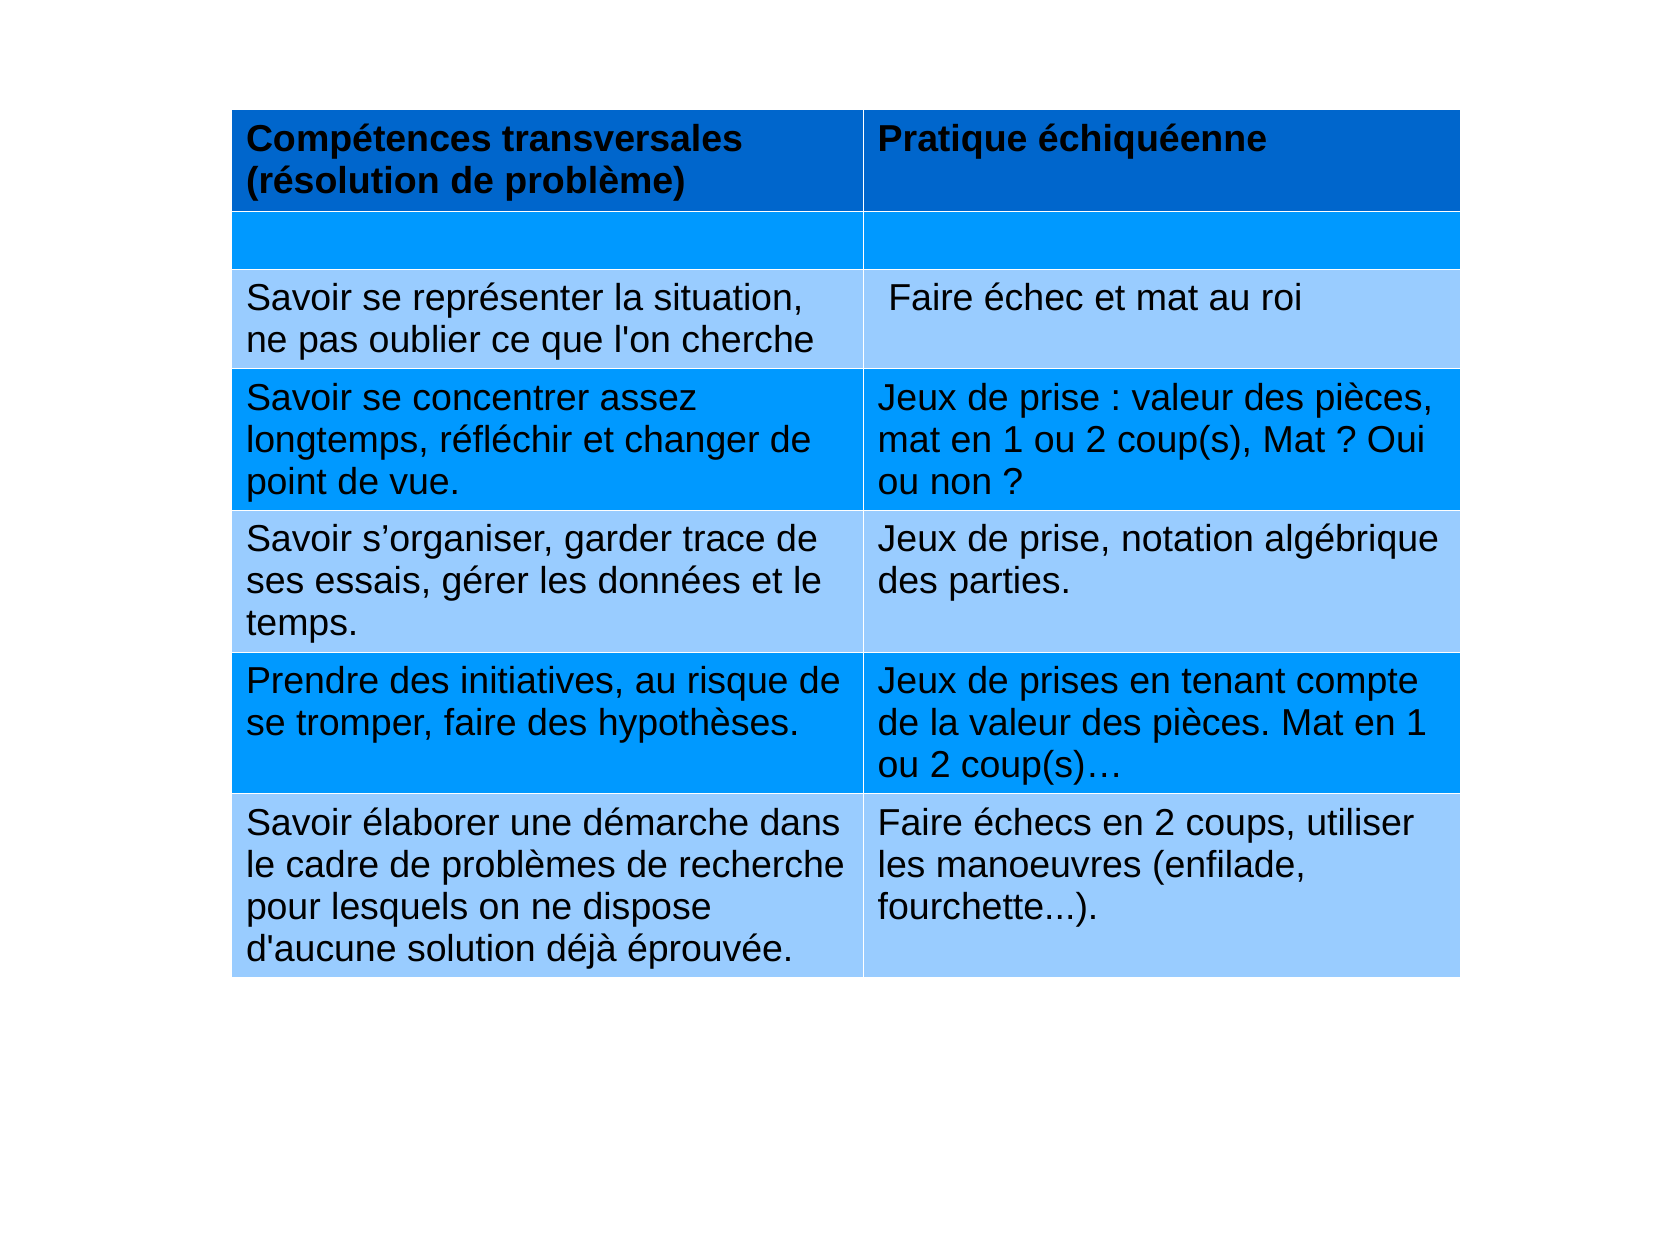

| Compétences transversales (résolution de problème) | Pratique échiquéenne |
| --- | --- |
| | |
| Savoir se représenter la situation, ne pas oublier ce que l'on cherche | Faire échec et mat au roi |
| Savoir se concentrer assez longtemps, réfléchir et changer de point de vue. | Jeux de prise : valeur des pièces, mat en 1 ou 2 coup(s), Mat ? Oui ou non ? |
| Savoir s’organiser, garder trace de ses essais, gérer les données et le temps. | Jeux de prise, notation algébrique des parties. |
| Prendre des initiatives, au risque de se tromper, faire des hypothèses. | Jeux de prises en tenant compte de la valeur des pièces. Mat en 1 ou 2 coup(s)… |
| Savoir élaborer une démarche dans le cadre de problèmes de recherche pour lesquels on ne dispose d'aucune solution déjà éprouvée. | Faire échecs en 2 coups, utiliser les manoeuvres (enfilade, fourchette...). |